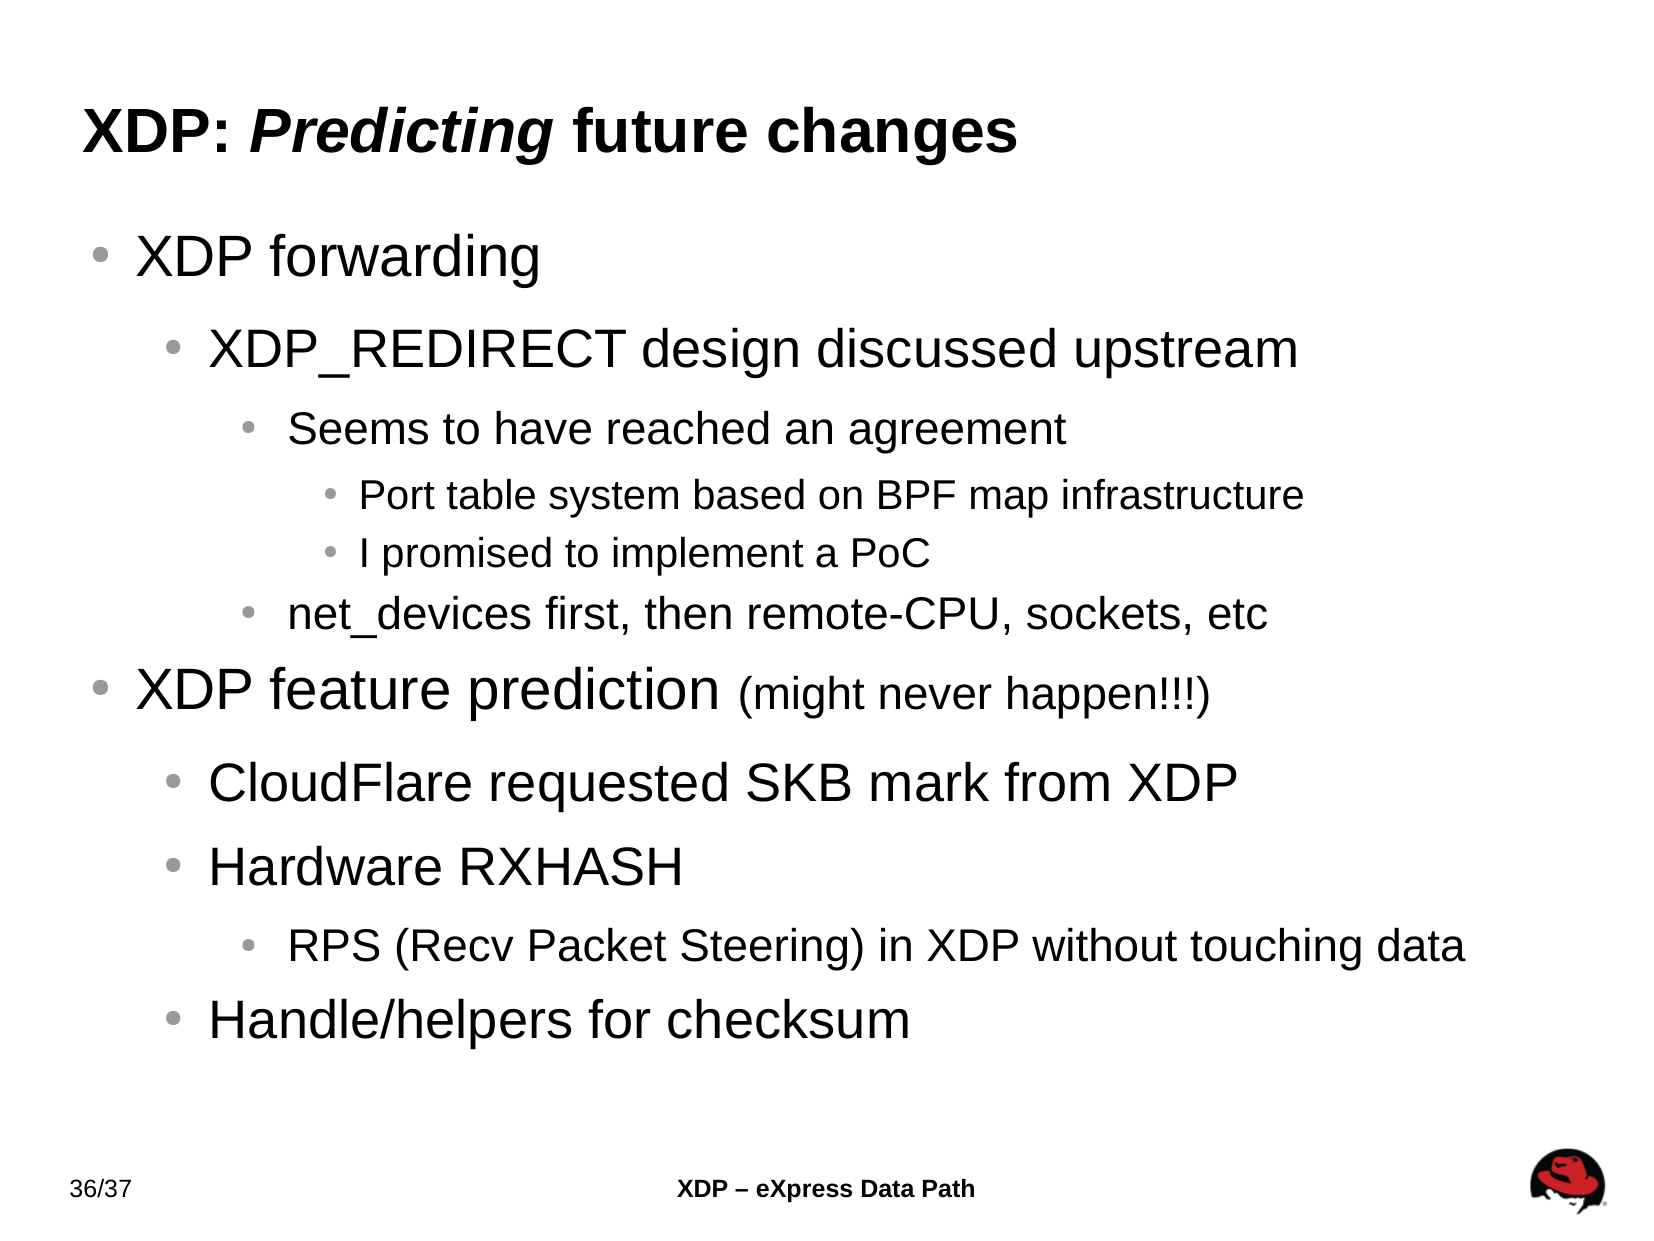

# XDP: Predicting future changes
XDP forwarding
XDP_REDIRECT design discussed upstream
Seems to have reached an agreement
Port table system based on BPF map infrastructure
I promised to implement a PoC
net_devices first, then remote-CPU, sockets, etc
XDP feature prediction (might never happen!!!)
CloudFlare requested SKB mark from XDP
Hardware RXHASH
RPS (Recv Packet Steering) in XDP without touching data
Handle/helpers for checksum